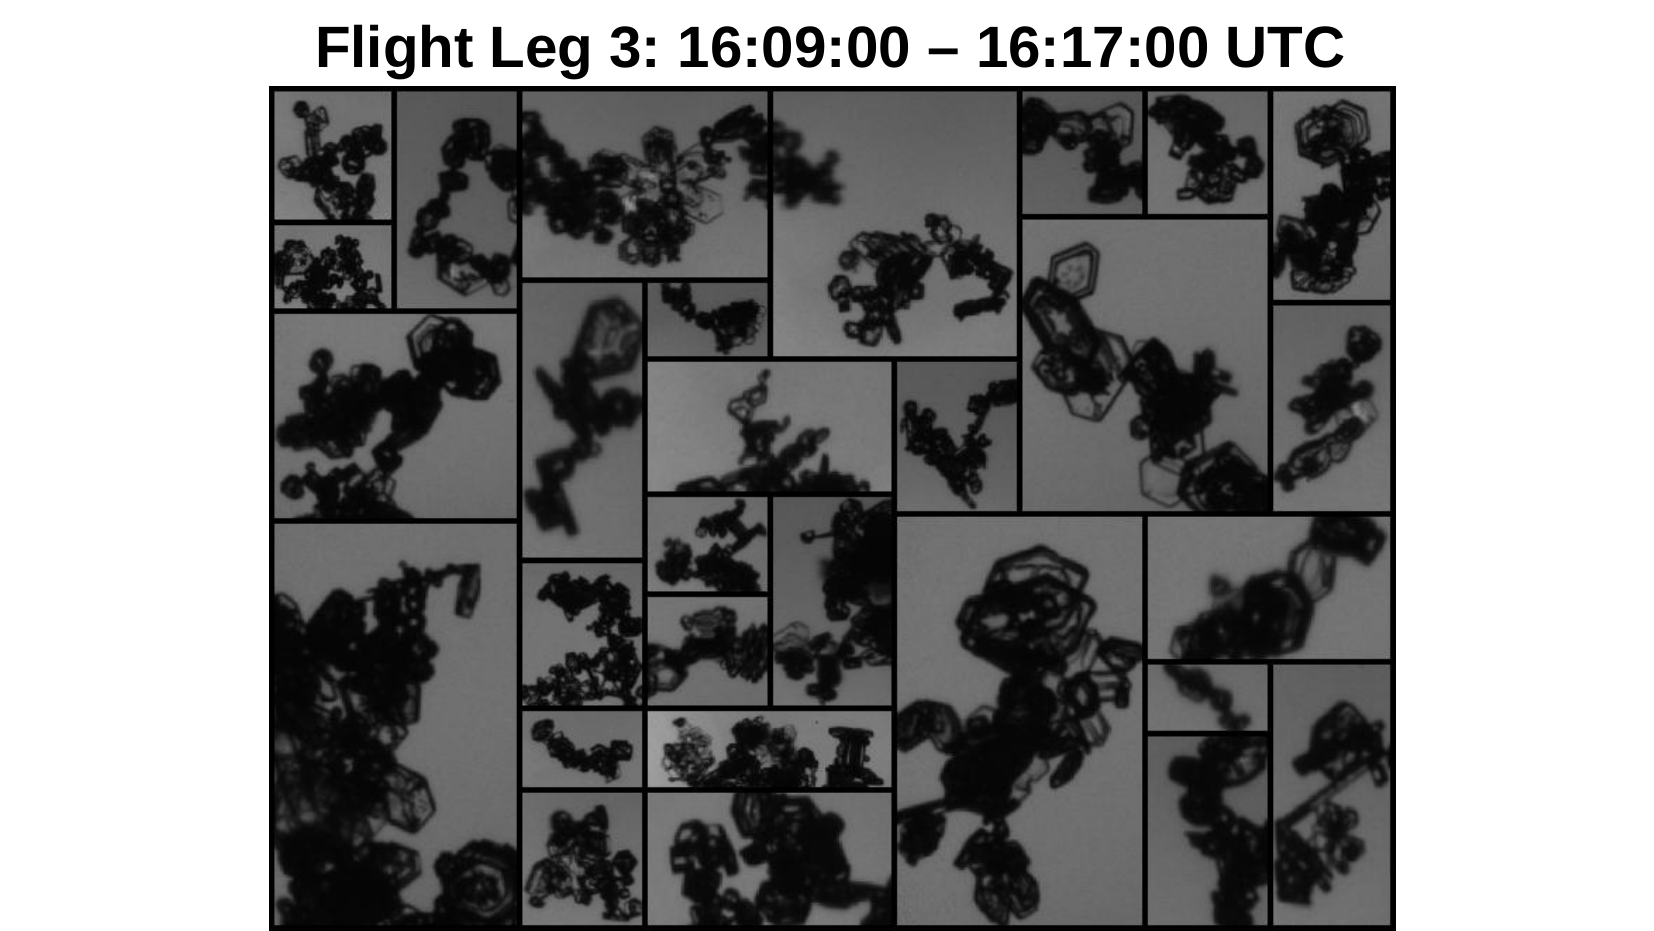

# Flight Leg 3: 16:09:00 – 16:17:00 UTC